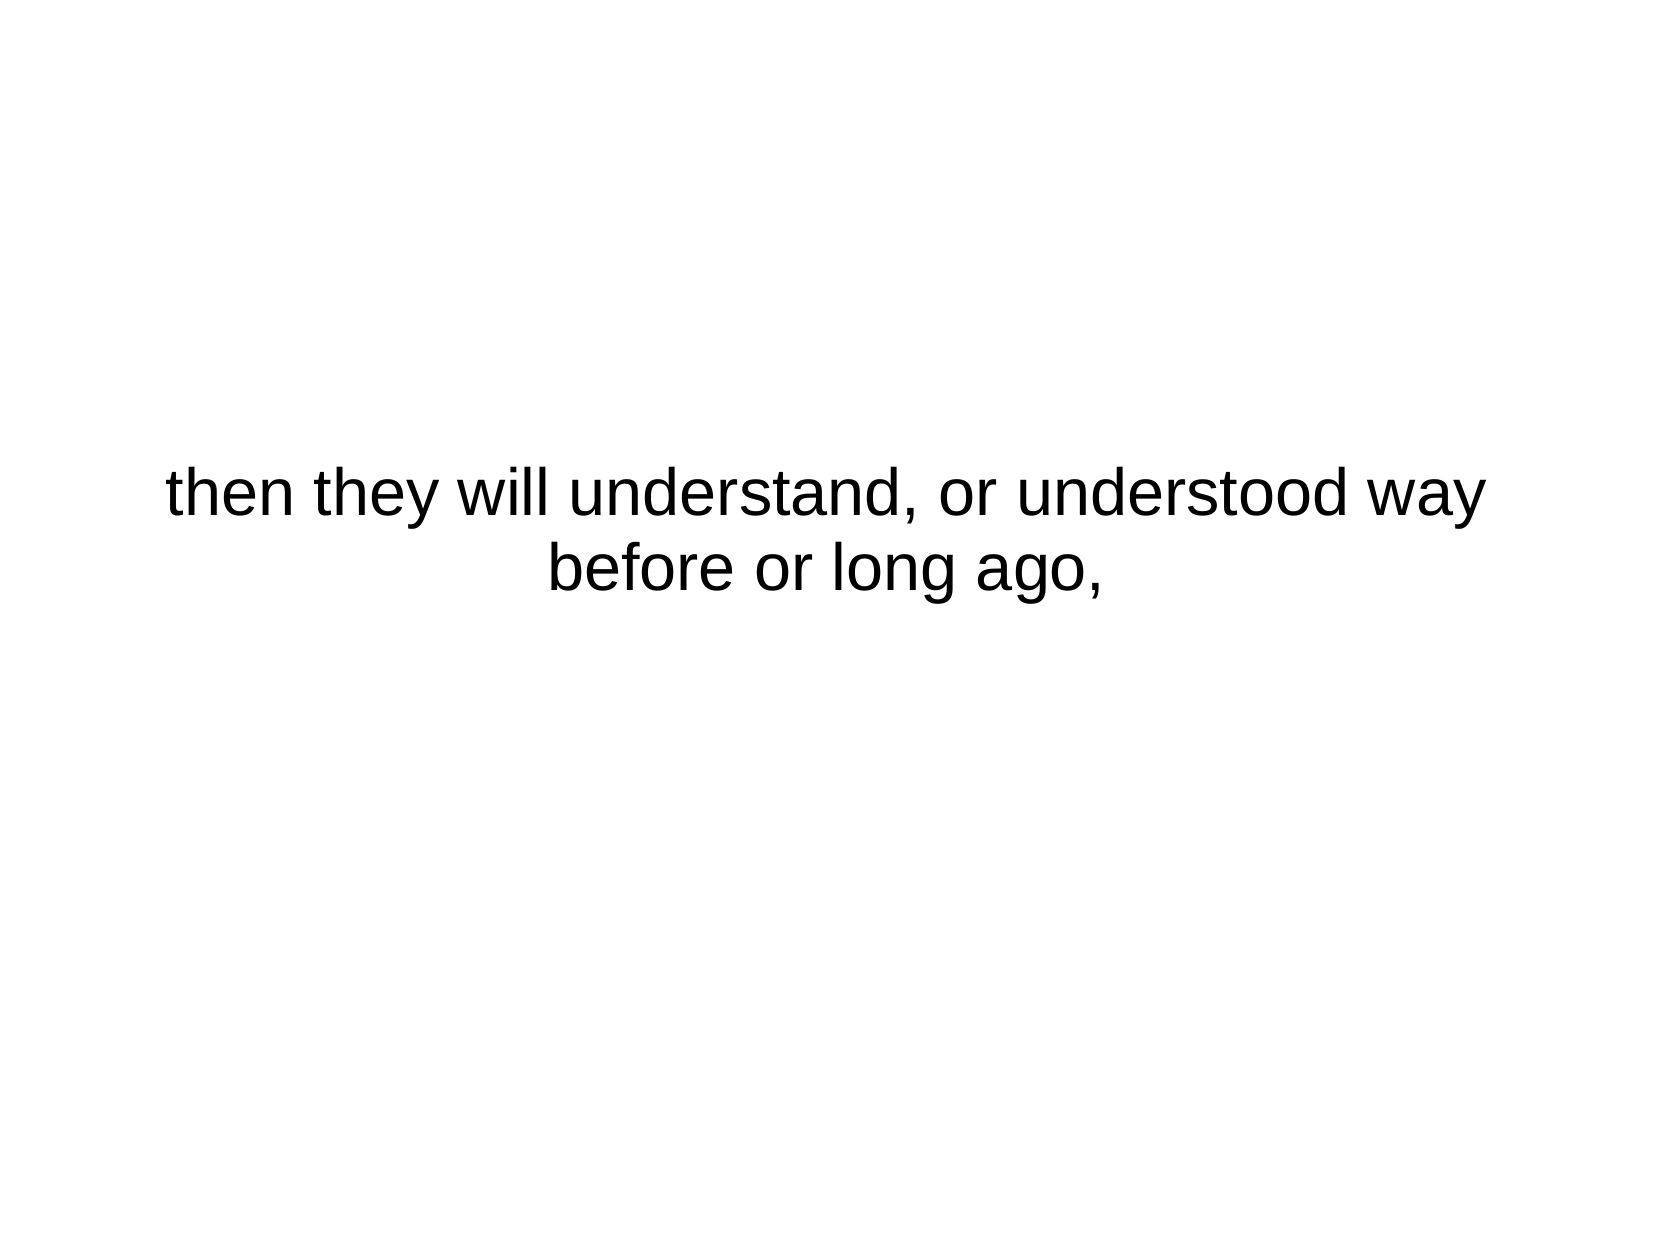

# then they will understand, or understood way before or long ago,